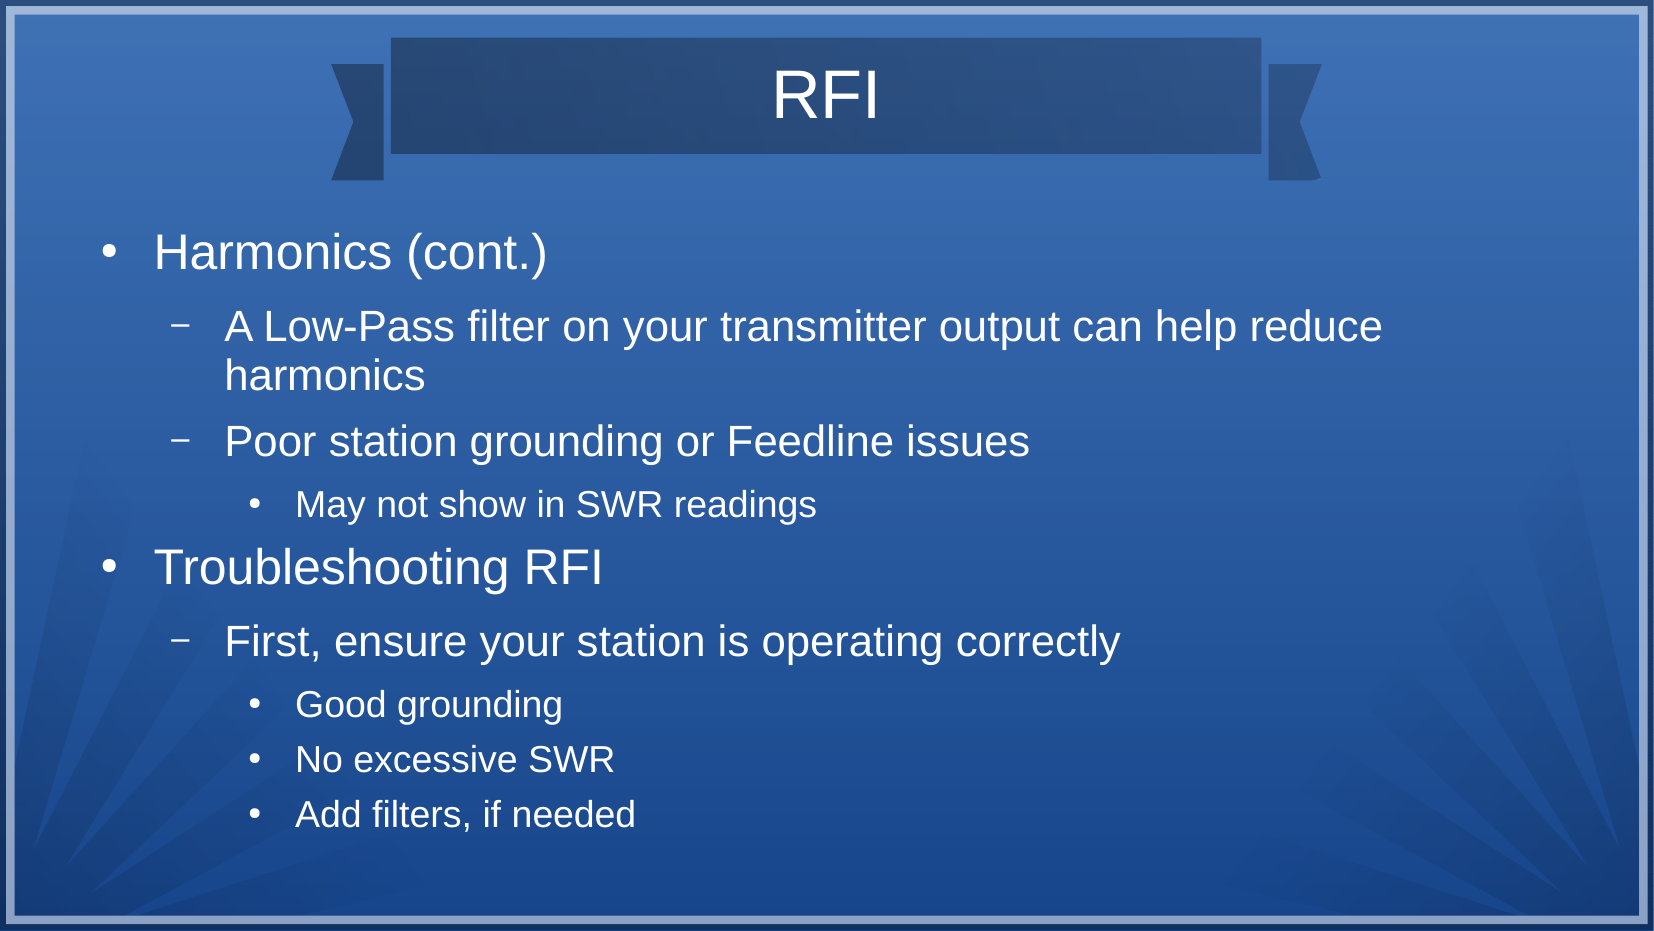

# RFI
Harmonics (cont.)
A Low-Pass filter on your transmitter output can help reduce harmonics
Poor station grounding or Feedline issues
May not show in SWR readings
Troubleshooting RFI
First, ensure your station is operating correctly
Good grounding
No excessive SWR
Add filters, if needed